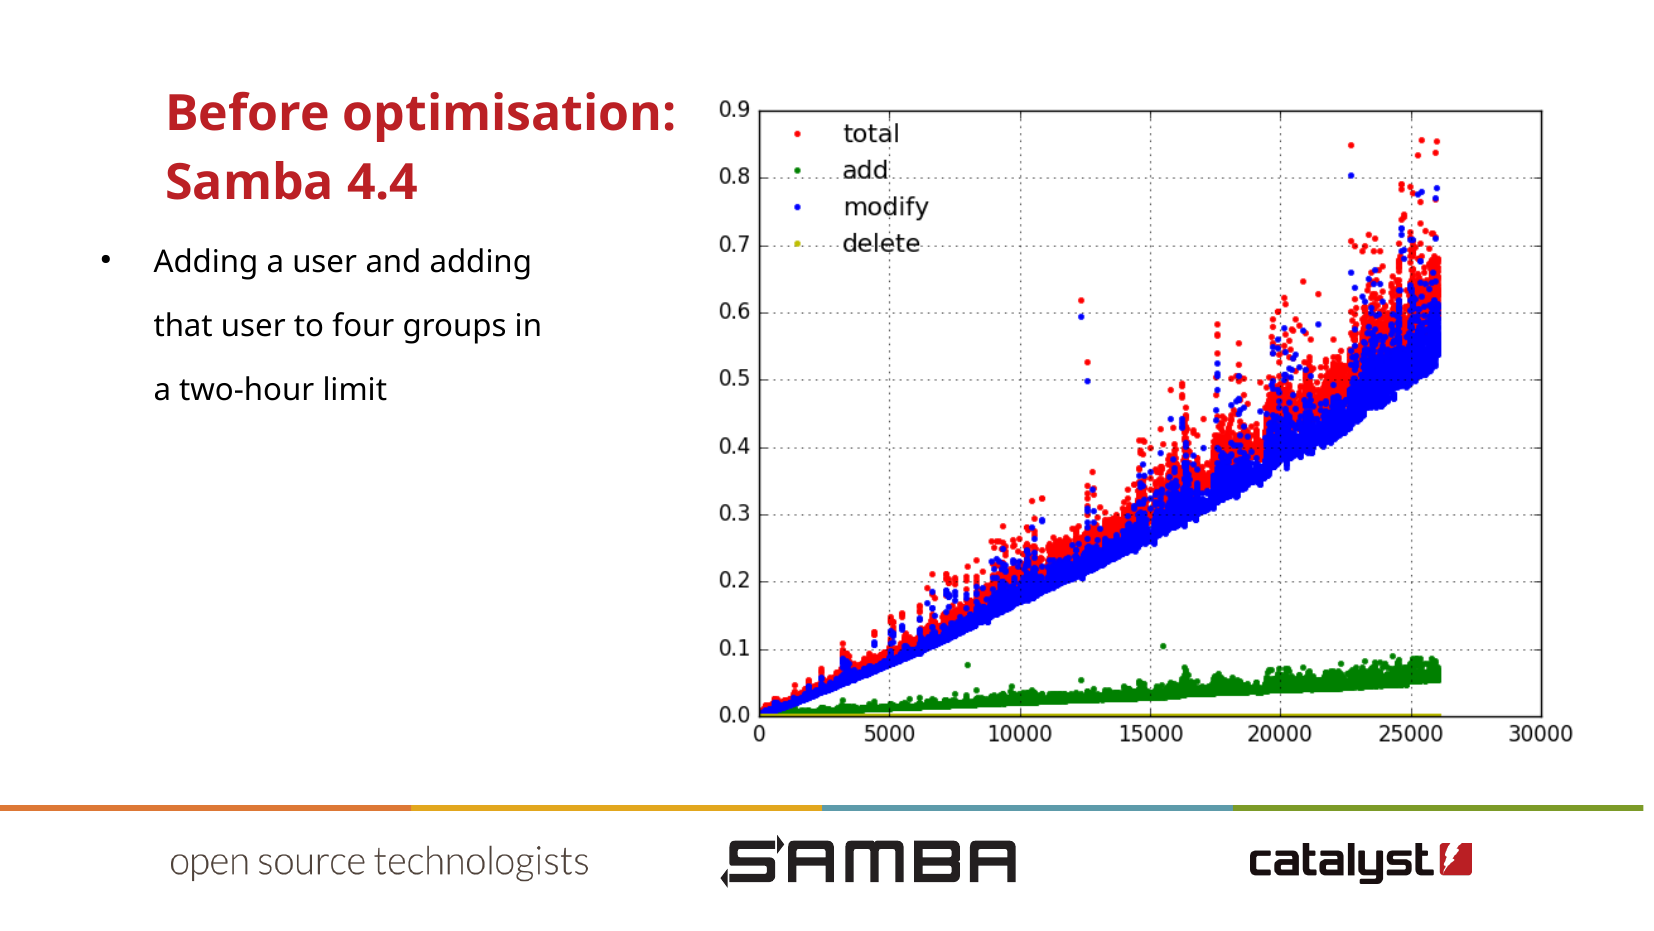

# Before optimisation: Samba 4.4
Adding a user and adding
that user to four groups in
a two-hour limit